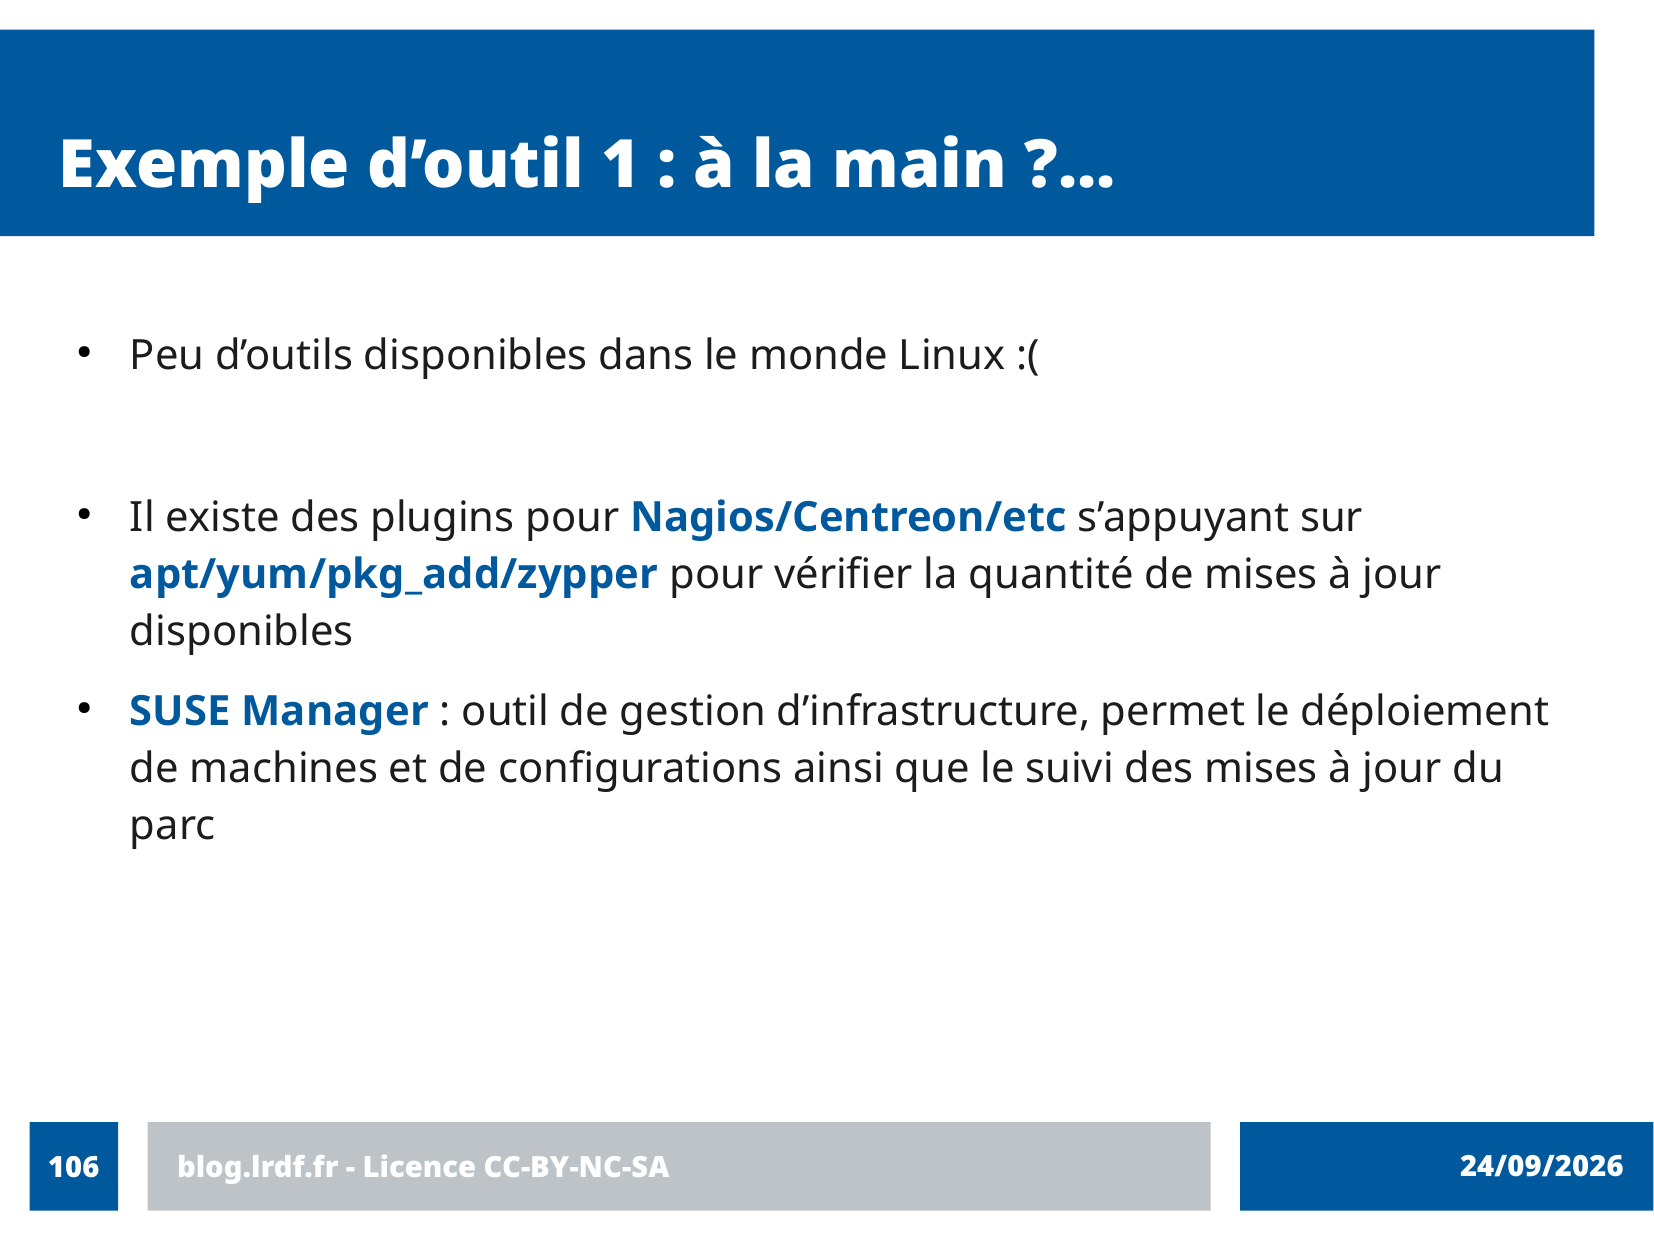

# Exemple d’outil 1 : à la main ?...
Peu d’outils disponibles dans le monde Linux :(
Il existe des plugins pour Nagios/Centreon/etc s’appuyant sur apt/yum/pkg_add/zypper pour vérifier la quantité de mises à jour disponibles
SUSE Manager : outil de gestion d’infrastructure, permet le déploiement de machines et de configurations ainsi que le suivi des mises à jour du parc
106
blog.lrdf.fr - Licence CC-BY-NC-SA